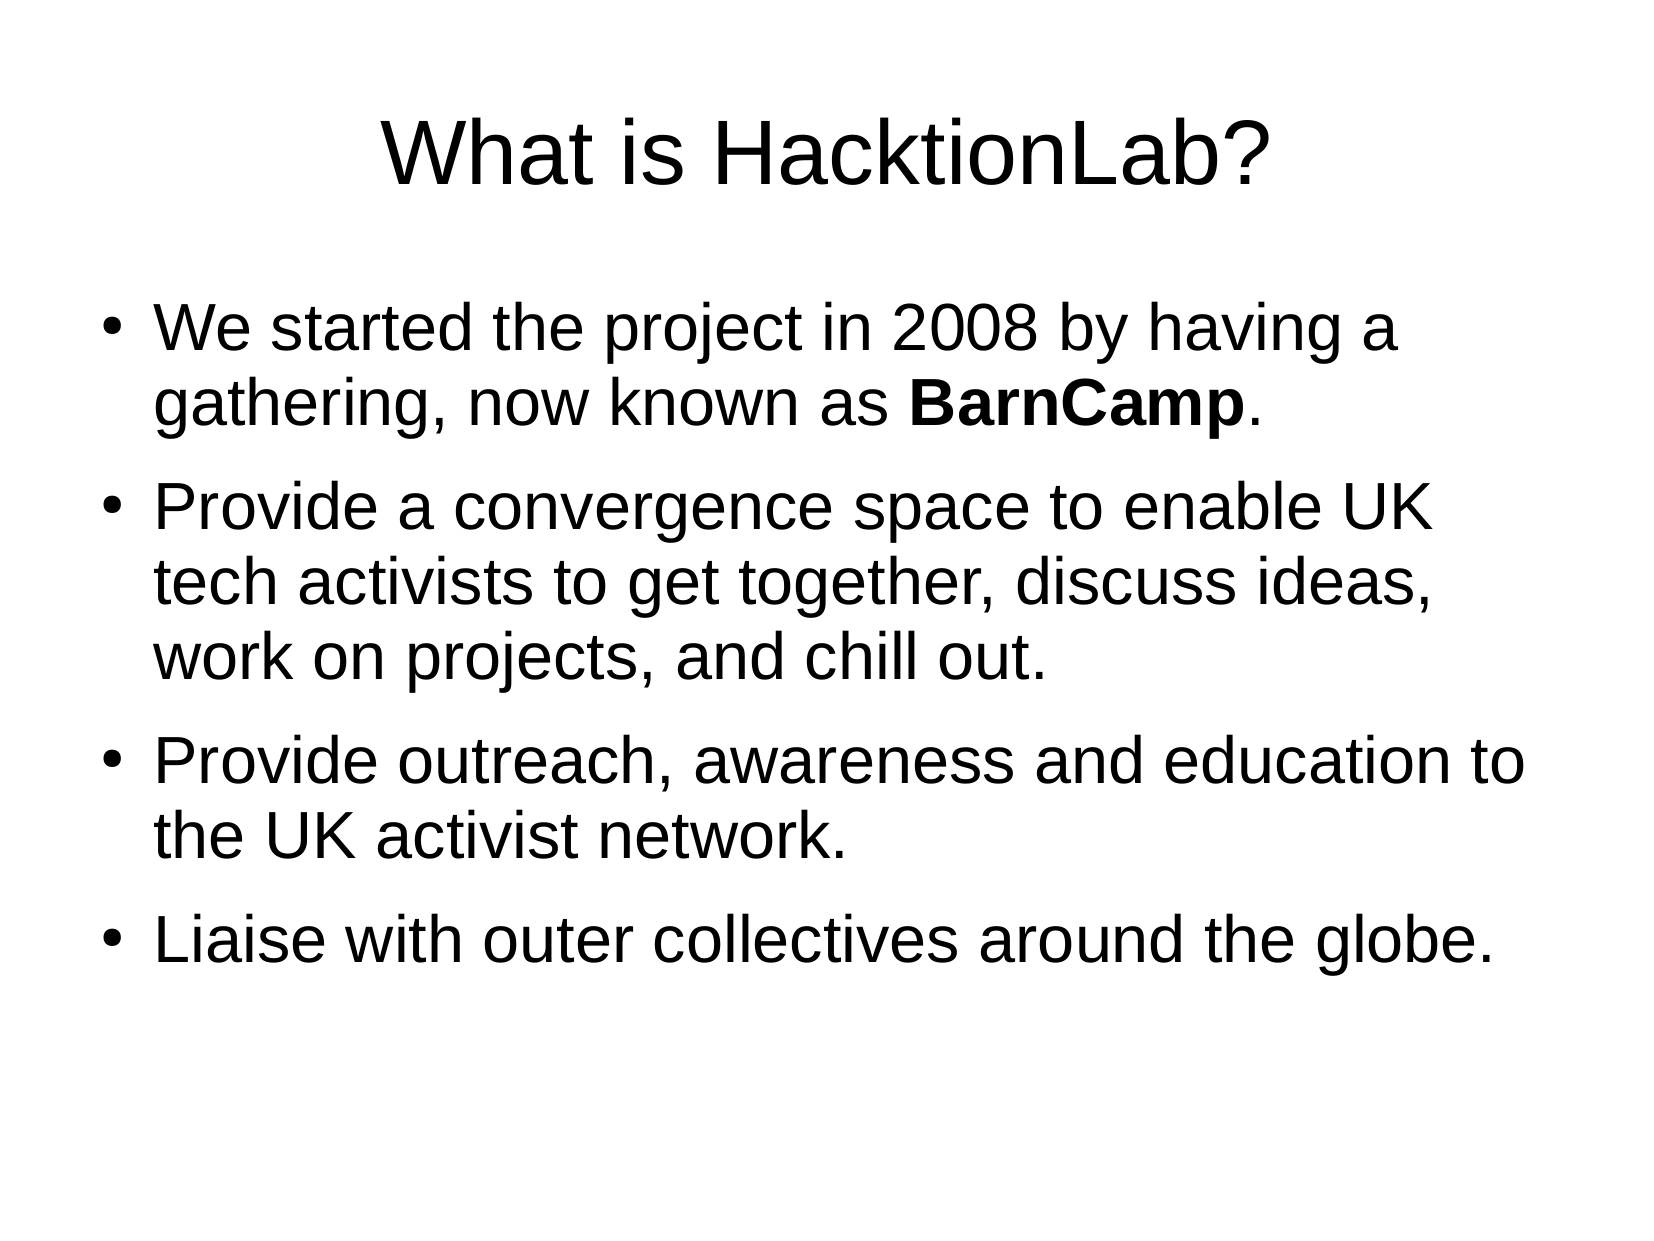

# What is HacktionLab?
We started the project in 2008 by having a gathering, now known as BarnCamp.
Provide a convergence space to enable UK tech activists to get together, discuss ideas, work on projects, and chill out.
Provide outreach, awareness and education to the UK activist network.
Liaise with outer collectives around the globe.